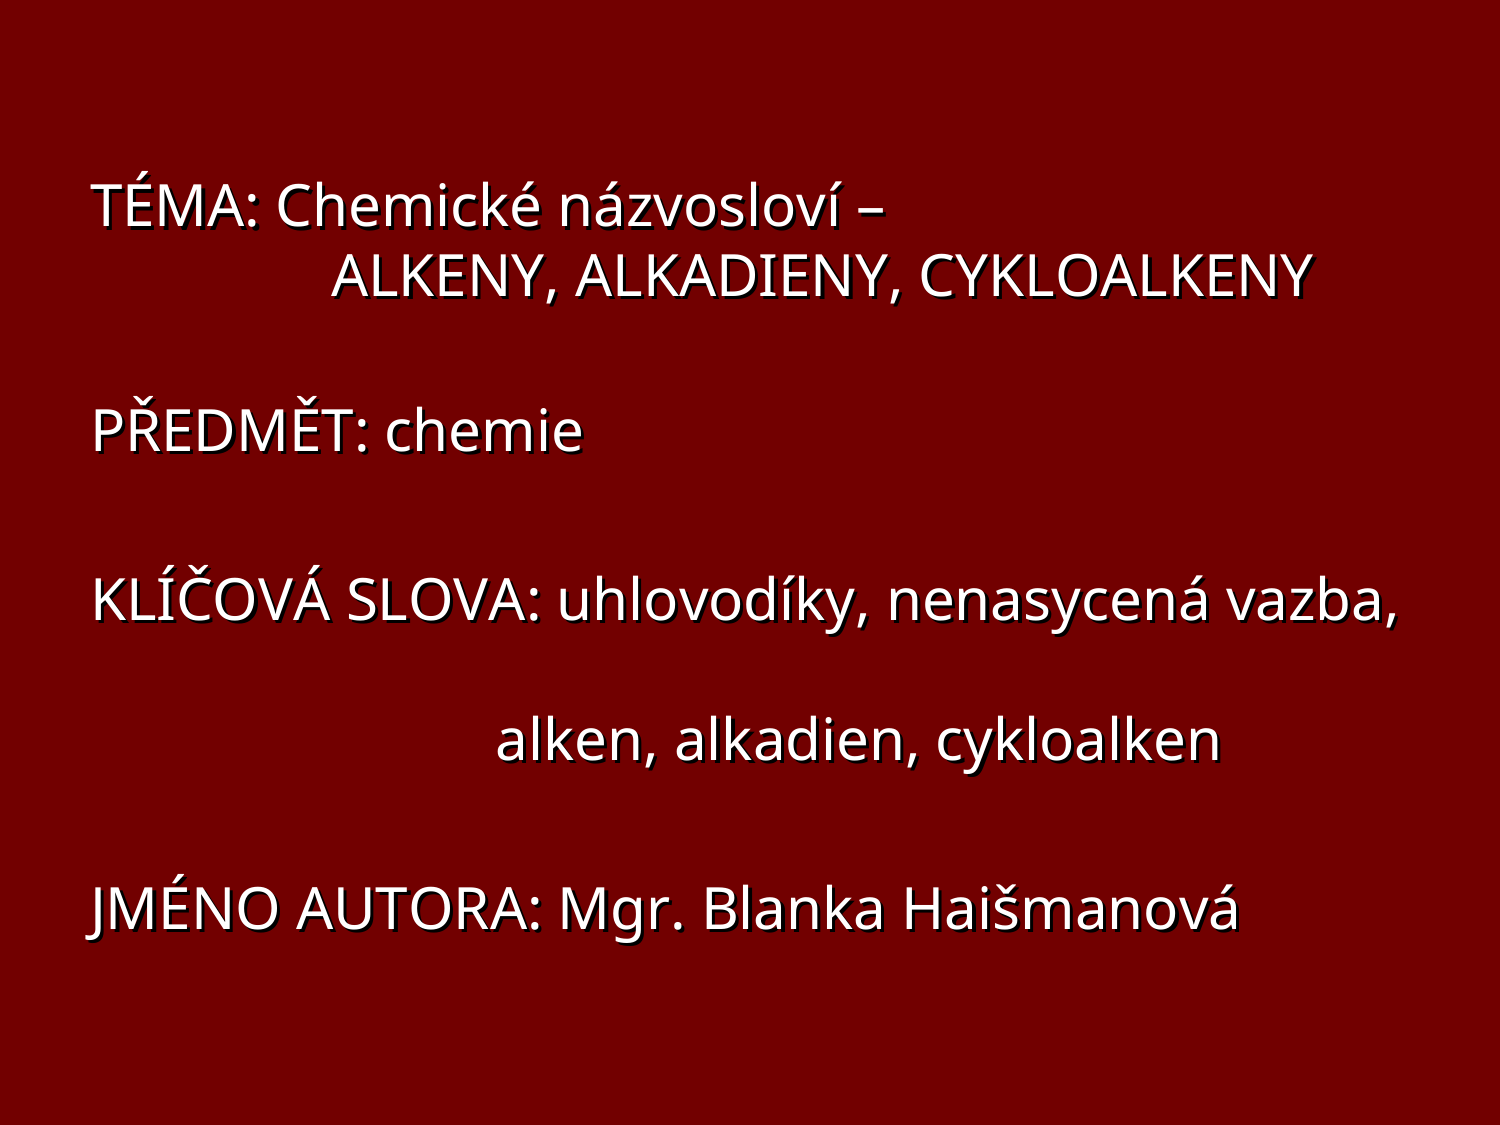

# TÉMA: Chemické názvosloví – 				 ALKENY, ALKADIENY, CYKLOALKENY
PŘEDMĚT: chemie
KLÍČOVÁ SLOVA: uhlovodíky, nenasycená vazba,
 alken, alkadien, cykloalken
JMÉNO AUTORA: Mgr. Blanka Haišmanová